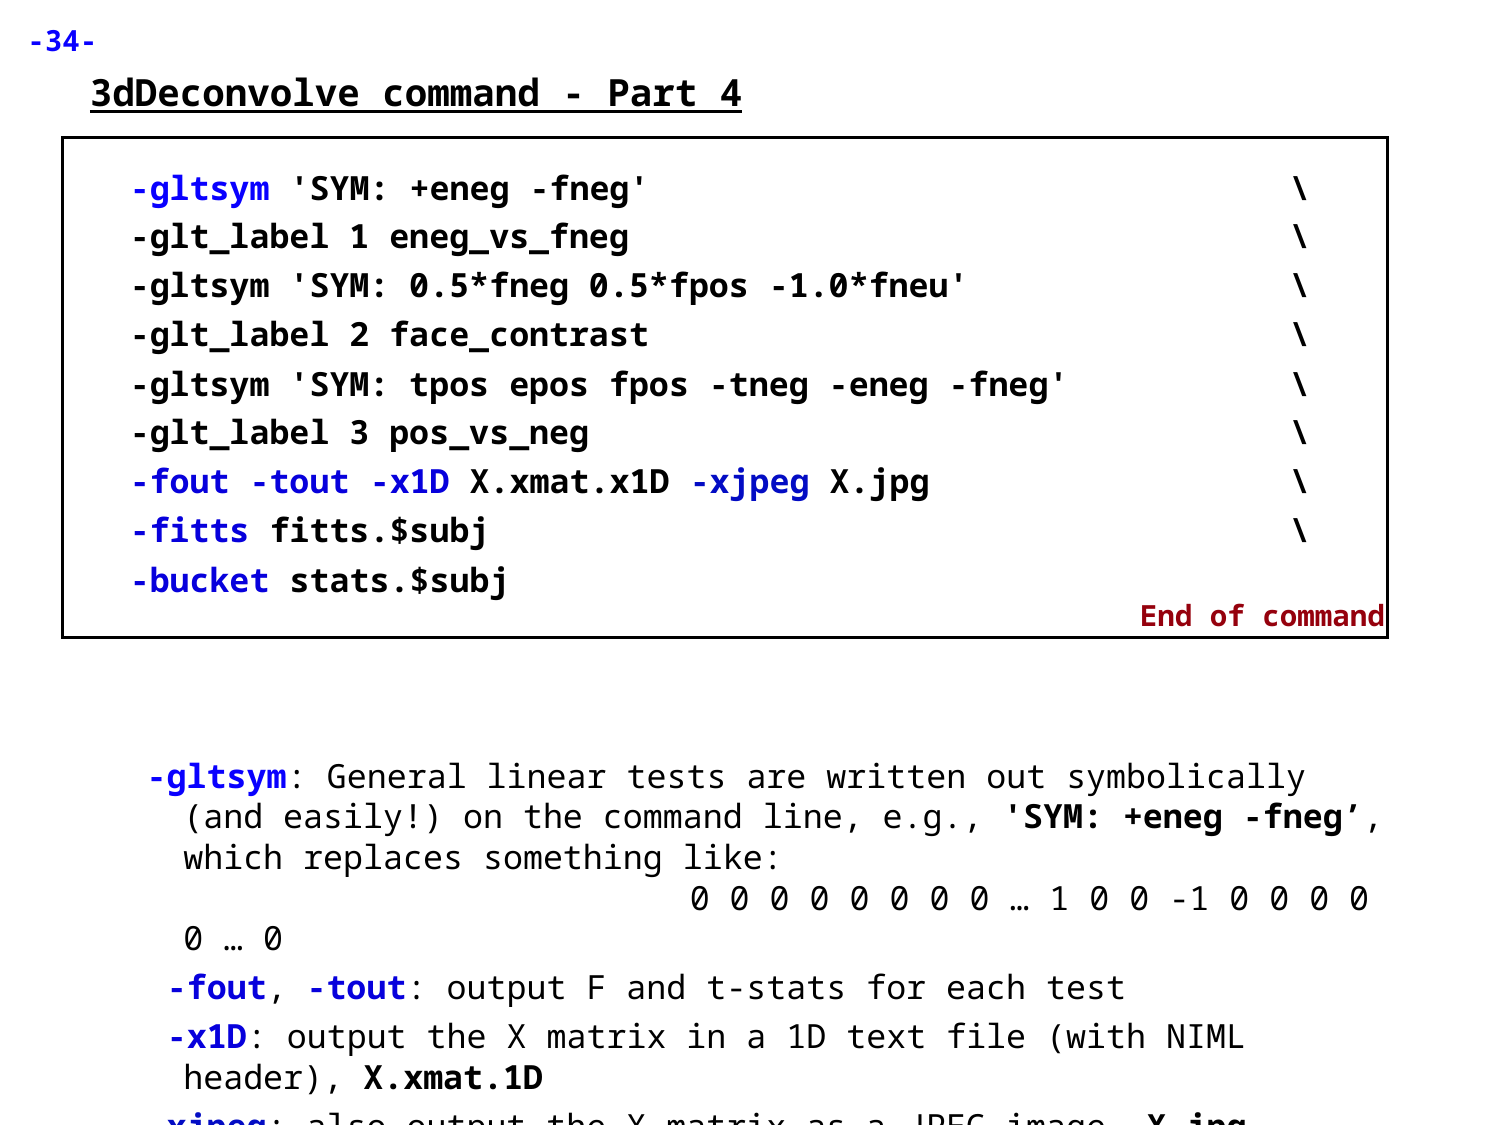

# 3dDeconvolve command - Part 4
 -gltsym 'SYM: +eneg -fneg' 	\
 -glt_label 1 eneg_vs_fneg 	\
 -gltsym 'SYM: 0.5*fneg 0.5*fpos -1.0*fneu' 	\
 -glt_label 2 face_contrast 	\
 -gltsym 'SYM: tpos epos fpos -tneg -eneg -fneg' 	\
 -glt_label 3 pos_vs_neg 	\
 -fout -tout -x1D X.xmat.x1D -xjpeg X.jpg 	\
 -fitts fitts.$subj 	\
 -bucket stats.$subj
-gltsym: General linear tests are written out symbolically (and easily!) on the command line, e.g., 'SYM: +eneg -fneg’, which replaces something like: 	0 0 0 0 0 0 0 0 … 1 0 0 -1 0 0 0 0 0 … 0
 -fout, -tout: output F and t-stats for each test
 -x1D: output the X matrix in a 1D text file (with NIML header), X.xmat.1D
-xjpeg: also output the X matrix as a JPEG image, X.jpg
 -fitts: output the time series of the model fit in fitts.sb23.blk+orig
 -bucket: output all beta weights, glts and statistics on them into on them into one bucket dataset, stats.sb23.blk+orig
End of command